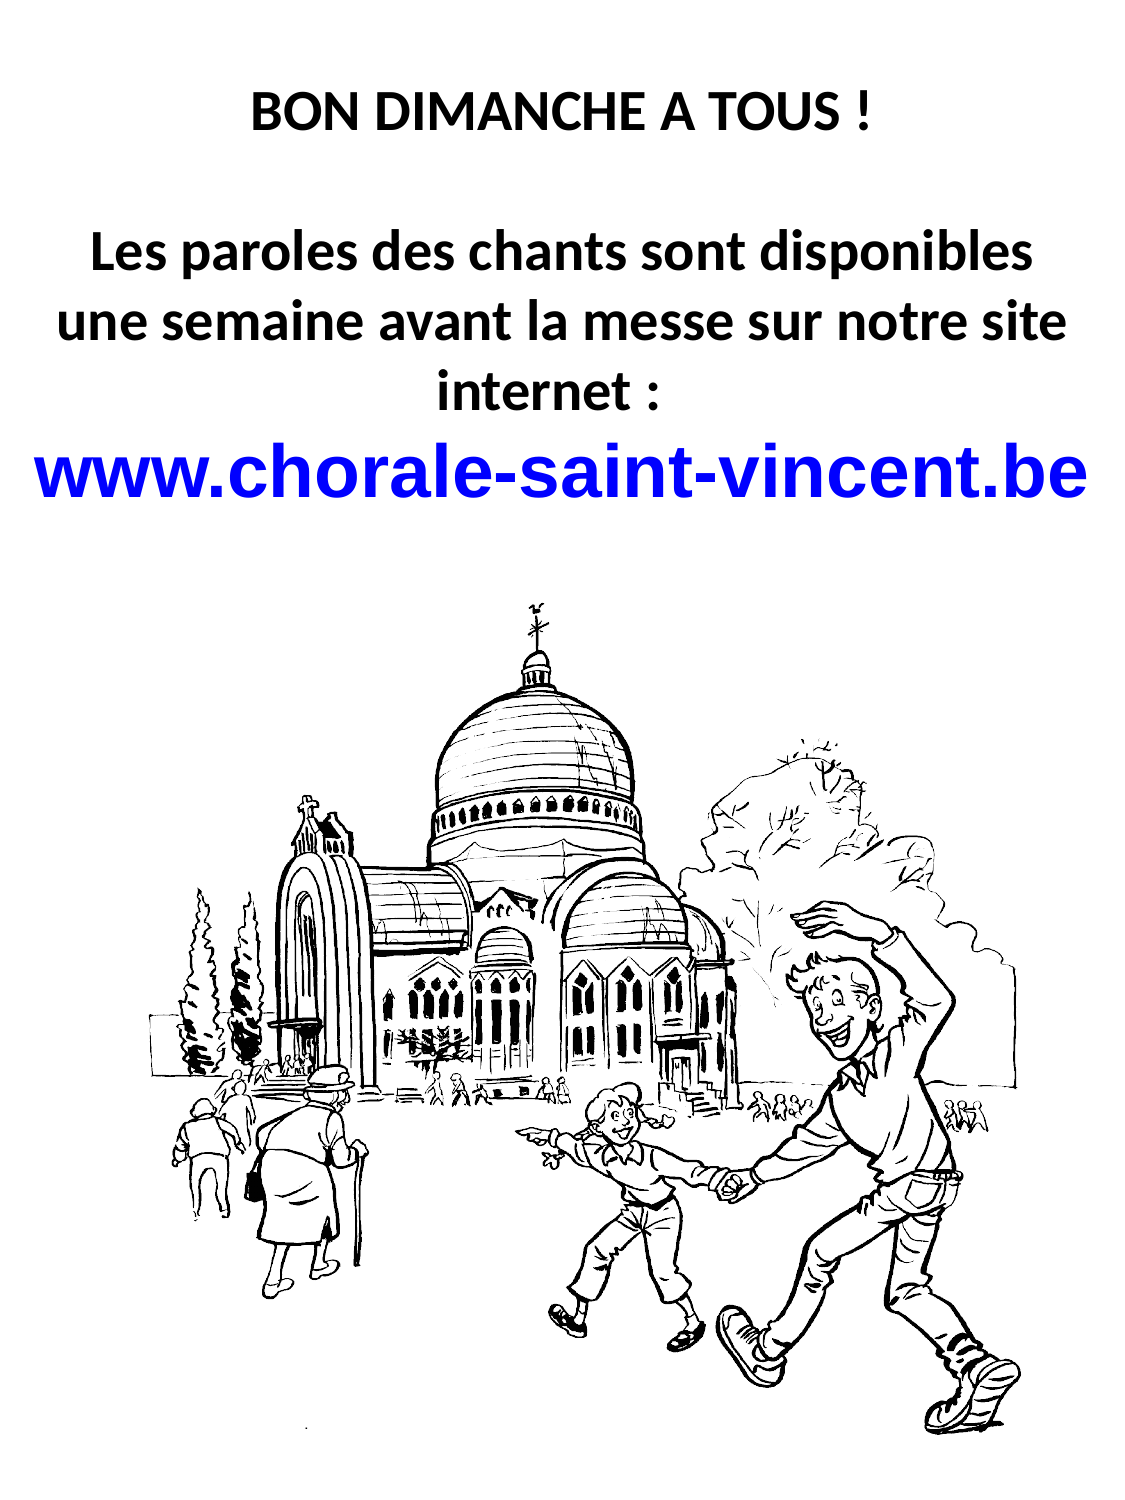

BON DIMANCHE A TOUS !
Les paroles des chants sont disponibles
une semaine avant la messe sur notre site internet :
www.chorale-saint-vincent.be